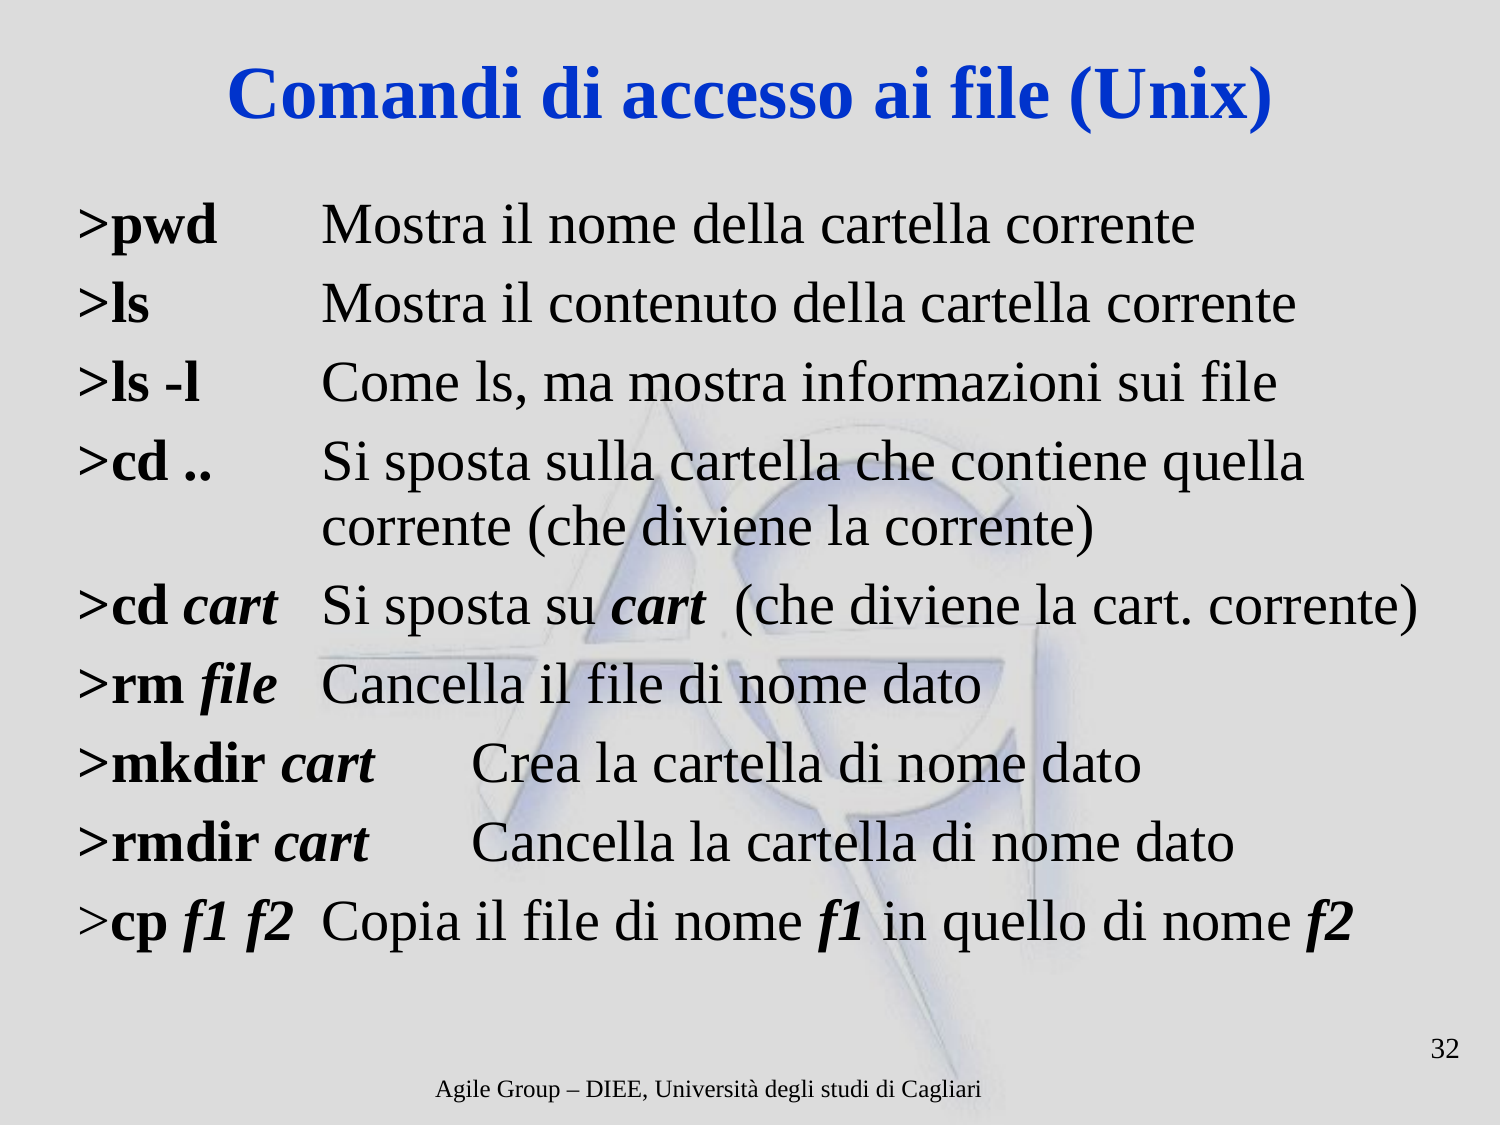

# Comandi di accesso ai file (Unix)
>pwd	Mostra il nome della cartella corrente
>ls		Mostra il contenuto della cartella corrente
>ls -l	Come ls, ma mostra informazioni sui file
>cd ..	Si sposta sulla cartella che contiene quella
		corrente (che diviene la corrente)
>cd cart	Si sposta su cart (che diviene la cart. corrente)
>rm file	Cancella il file di nome dato
>mkdir cart	Crea la cartella di nome dato
>rmdir cart	Cancella la cartella di nome dato
>cp f1 f2	Copia il file di nome f1 in quello di nome f2
32